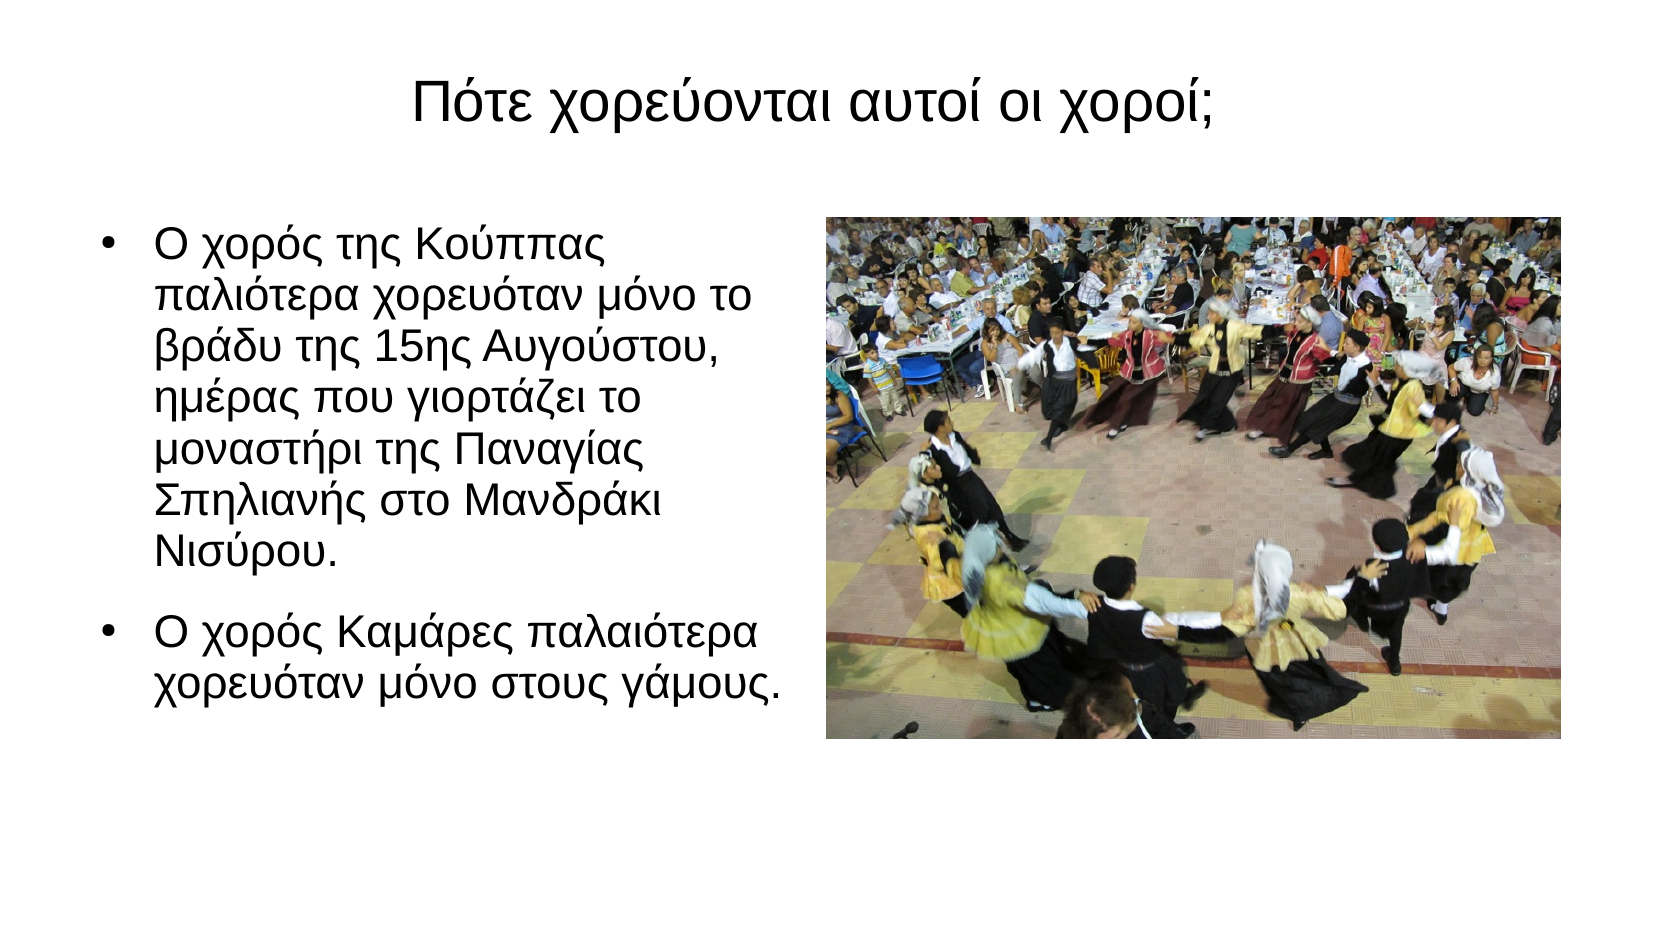

# Πότε χορεύονται αυτοί οι χοροί;
Ο χορός της Κούππας παλιότερα χορευόταν μόνο το βράδυ της 15ης Αυγούστου, ημέρας που γιορτάζει το μοναστήρι της Παναγίας Σπηλιανής στο Μανδράκι Νισύρου.
Ο χορός Καμάρες παλαιότερα χορευόταν μόνο στους γάμους.